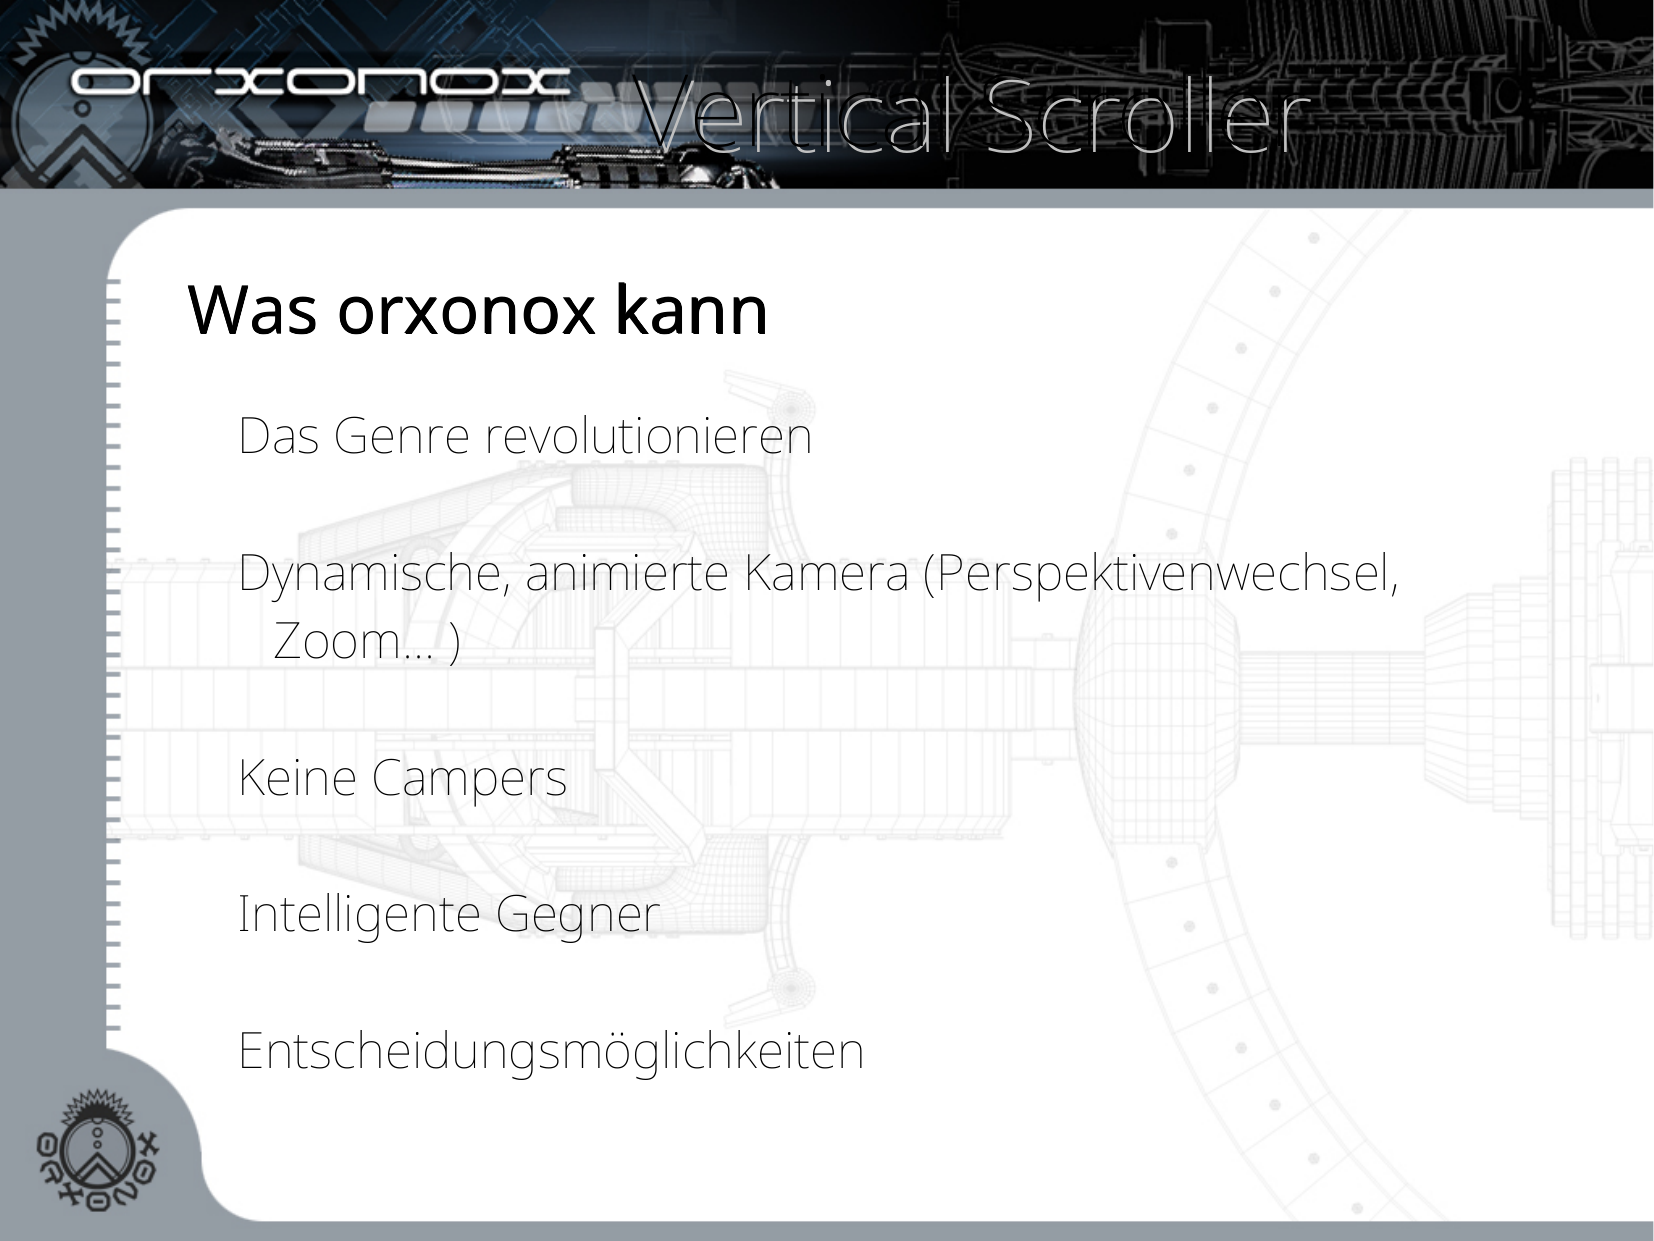

Vertical Scroller
Was orxonox kann
Das Genre revolutionieren
Dynamische, animierte Kamera (Perspektivenwechsel, Zoom... )
Keine Campers
Intelligente Gegner
Entscheidungsmöglichkeiten